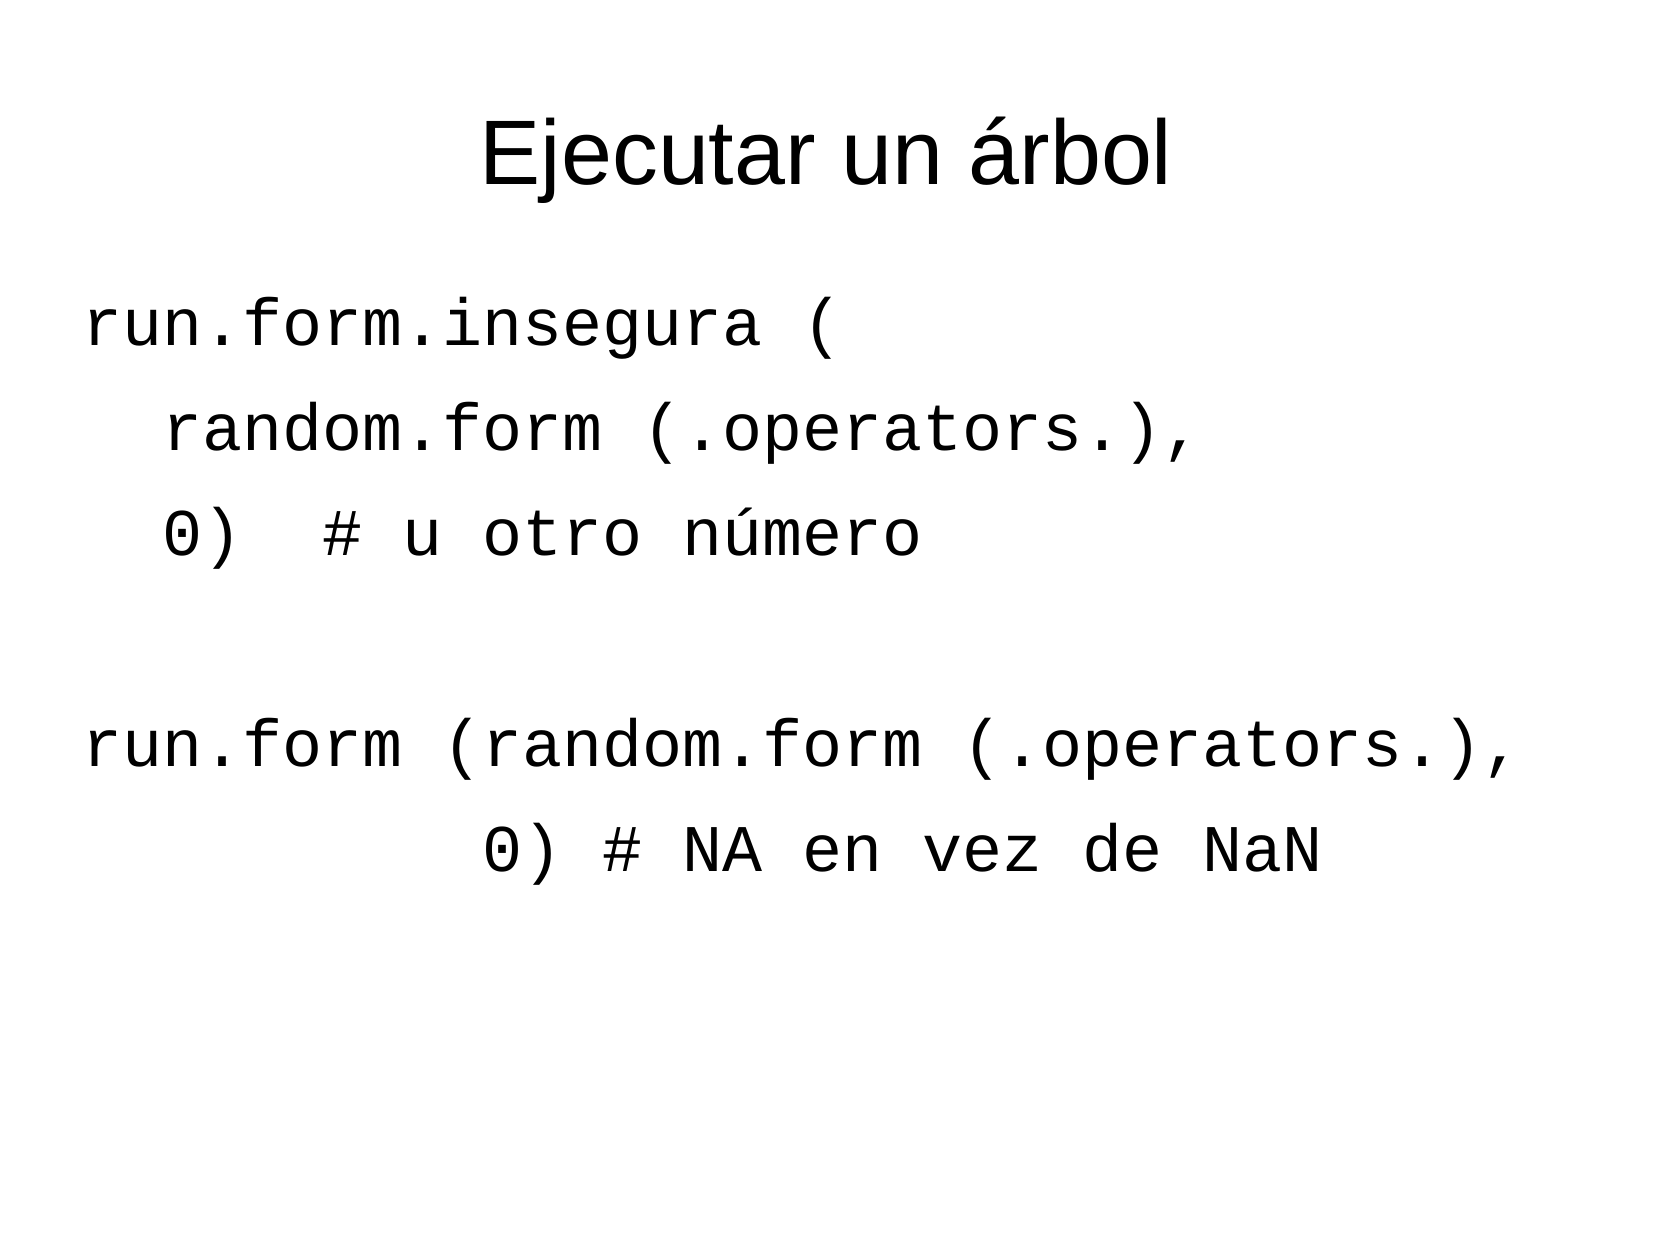

# Ejecutar un árbol
run.form.insegura (
 random.form (.operators.),
 0) # u otro número
run.form (random.form (.operators.),
 0) # NA en vez de NaN